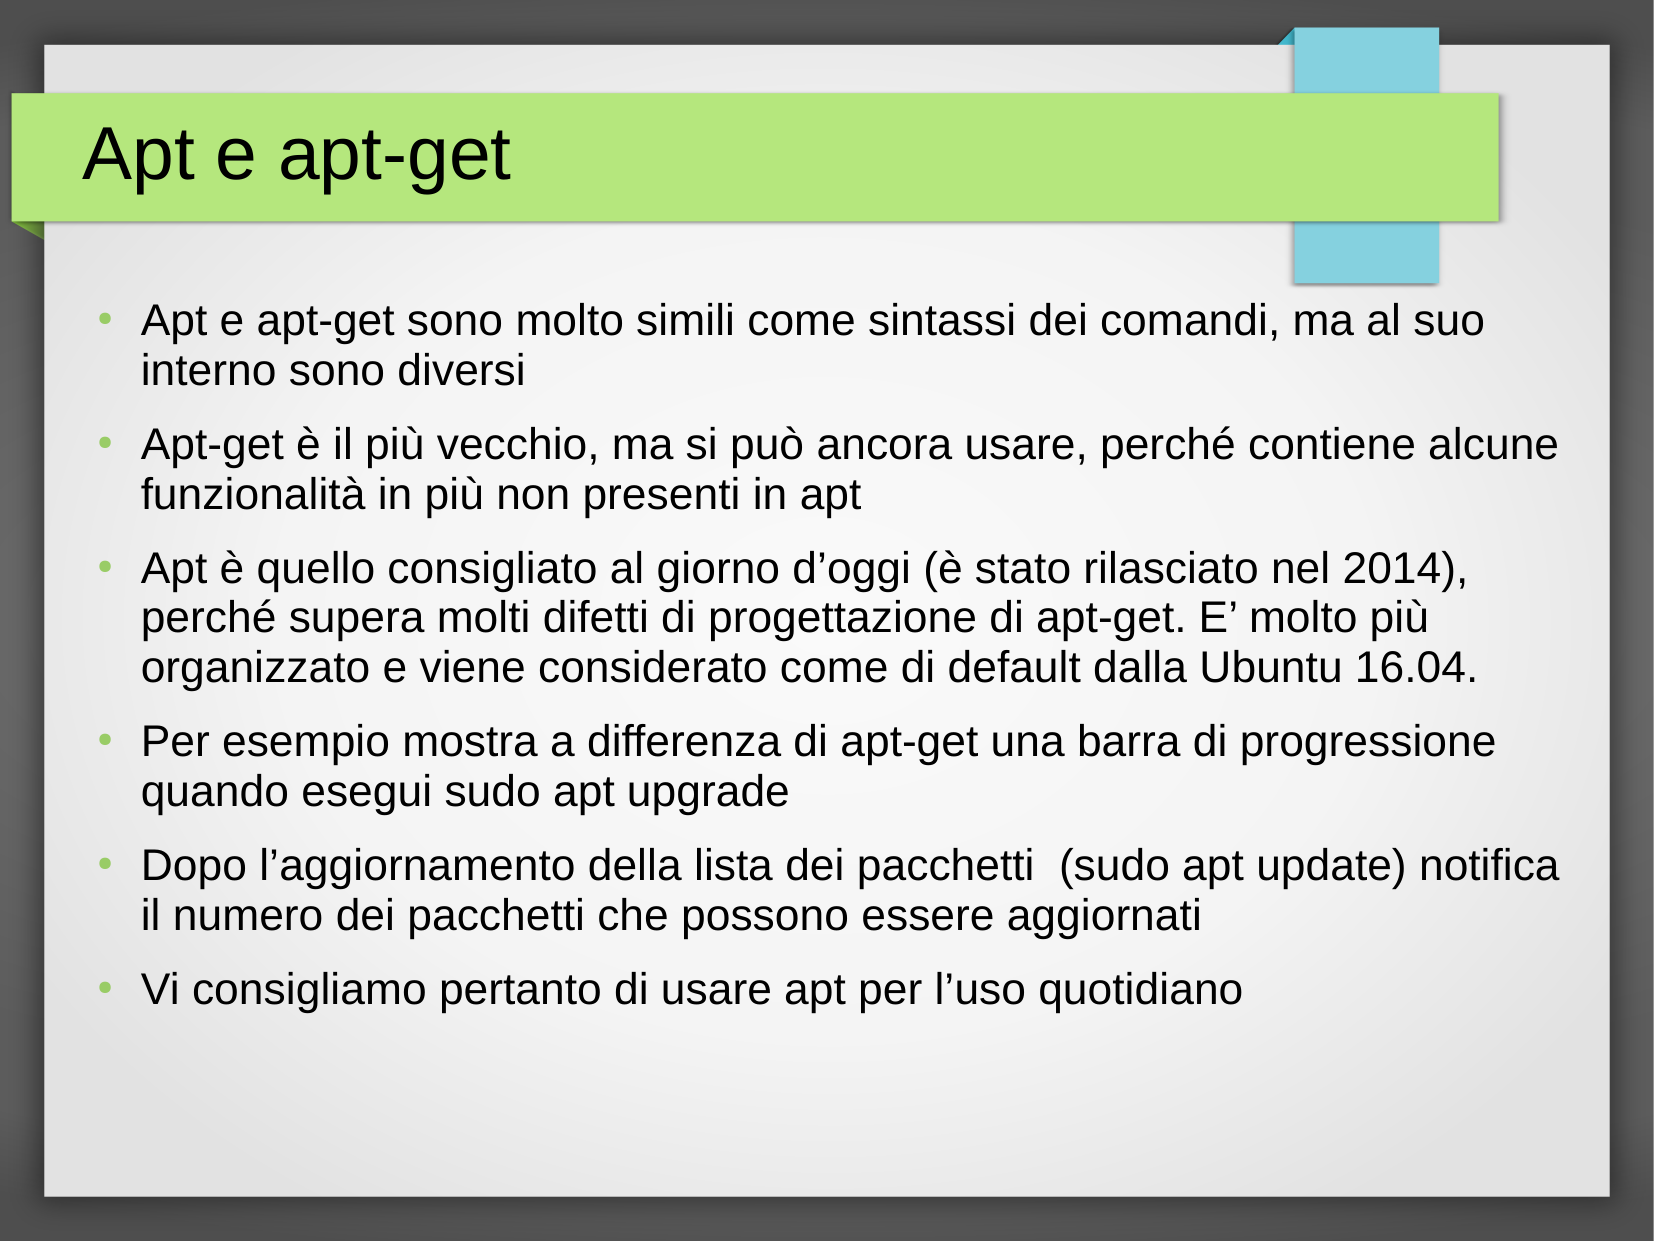

# Apt e apt-get
Apt e apt-get sono molto simili come sintassi dei comandi, ma al suo interno sono diversi
Apt-get è il più vecchio, ma si può ancora usare, perché contiene alcune funzionalità in più non presenti in apt
Apt è quello consigliato al giorno d’oggi (è stato rilasciato nel 2014), perché supera molti difetti di progettazione di apt-get. E’ molto più organizzato e viene considerato come di default dalla Ubuntu 16.04.
Per esempio mostra a differenza di apt-get una barra di progressione quando esegui sudo apt upgrade
Dopo l’aggiornamento della lista dei pacchetti (sudo apt update) notifica il numero dei pacchetti che possono essere aggiornati
Vi consigliamo pertanto di usare apt per l’uso quotidiano